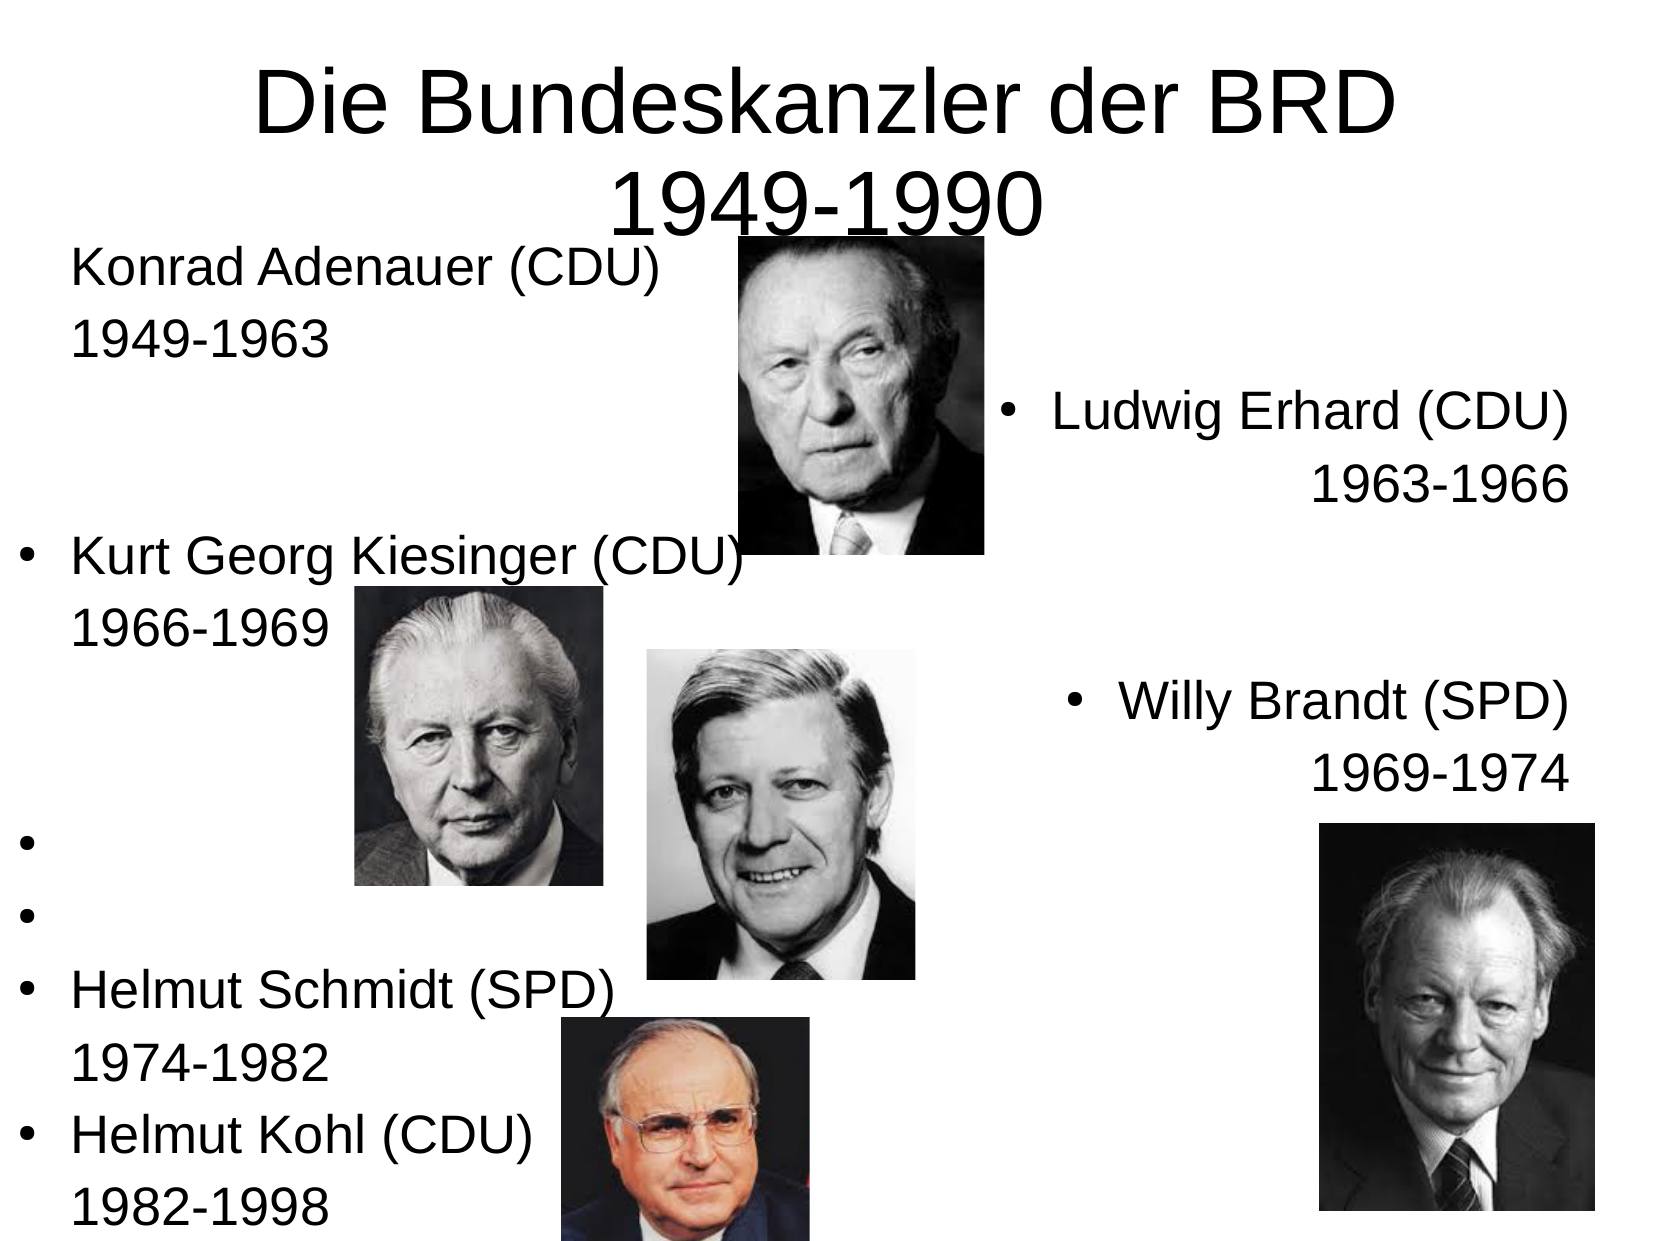

# Die Bundeskanzler der BRD 1949-1990
Konrad Adenauer (CDU)
1949-1963
Ludwig Erhard (CDU)
1963-1966
Kurt Georg Kiesinger (CDU)
1966-1969
Willy Brandt (SPD)
1969-1974
Helmut Schmidt (SPD)
1974-1982
Helmut Kohl (CDU)
1982-1998